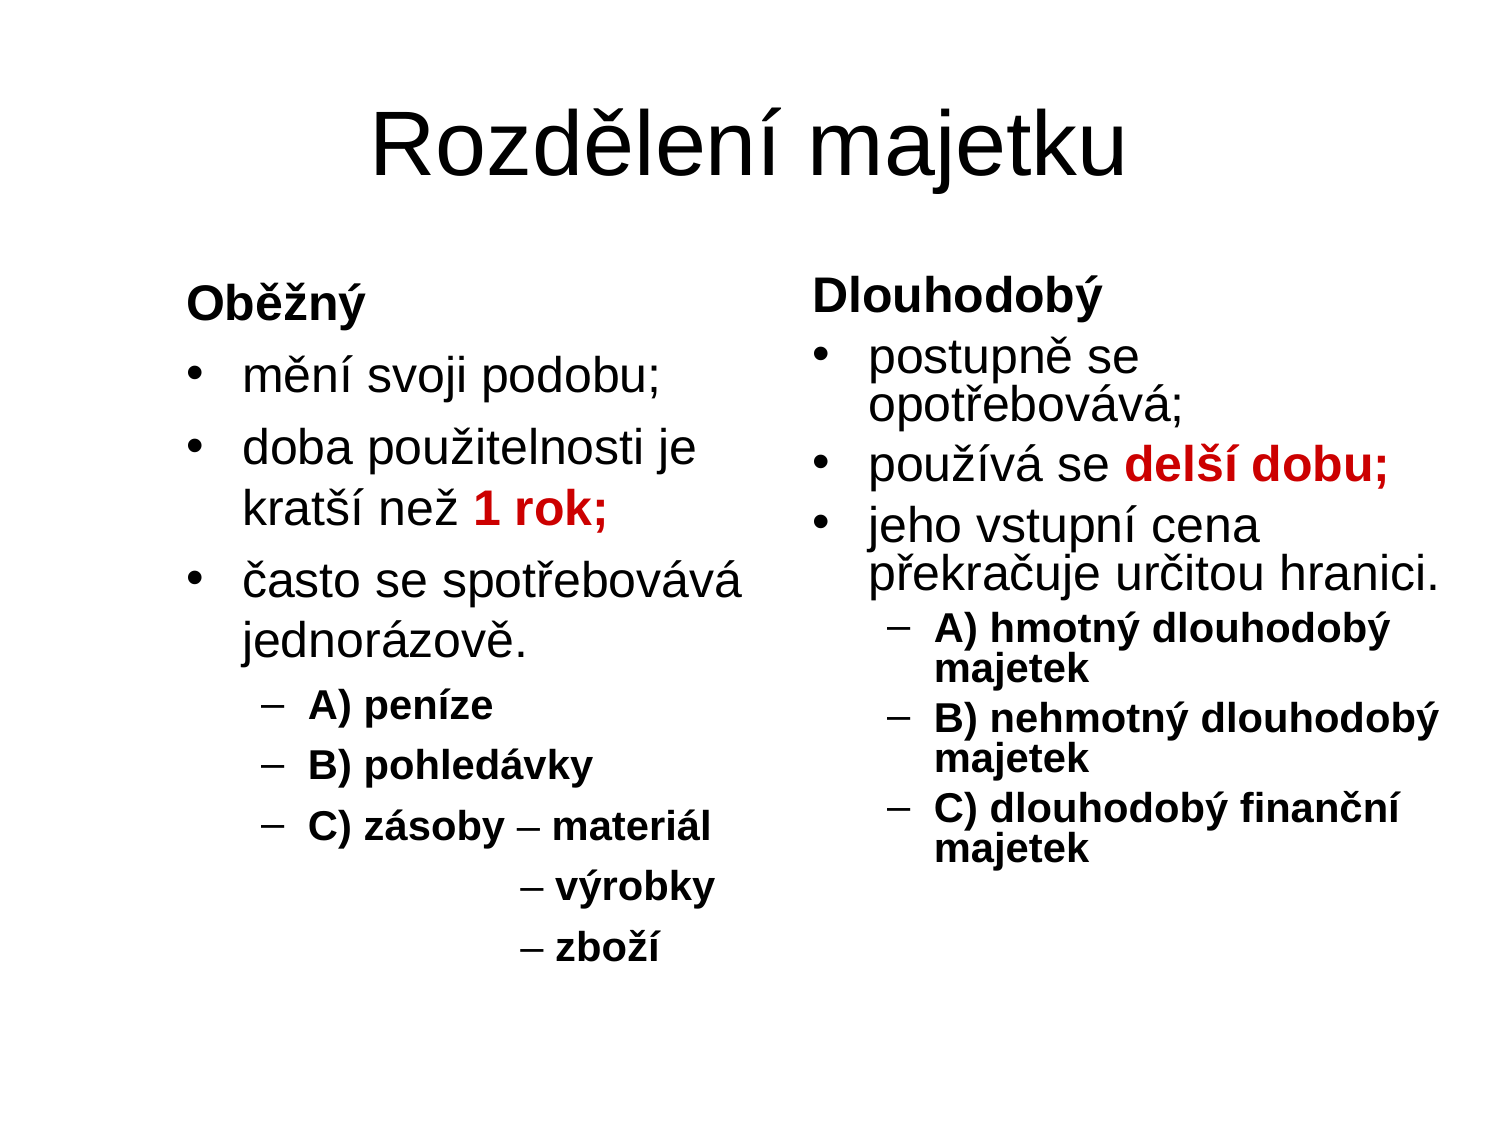

# Rozdělení majetku
Oběžný
mění svoji podobu;
doba použitelnosti je kratší než 1 rok;
často se spotřebovává jednorázově.
A) peníze
B) pohledávky
C) zásoby – materiál
			 – výrobky
			 – zboží
Dlouhodobý
postupně se opotřebovává;
používá se delší dobu;
jeho vstupní cena překračuje určitou hranici.
A) hmotný dlouhodobý majetek
B) nehmotný dlouhodobý majetek
C) dlouhodobý finanční majetek